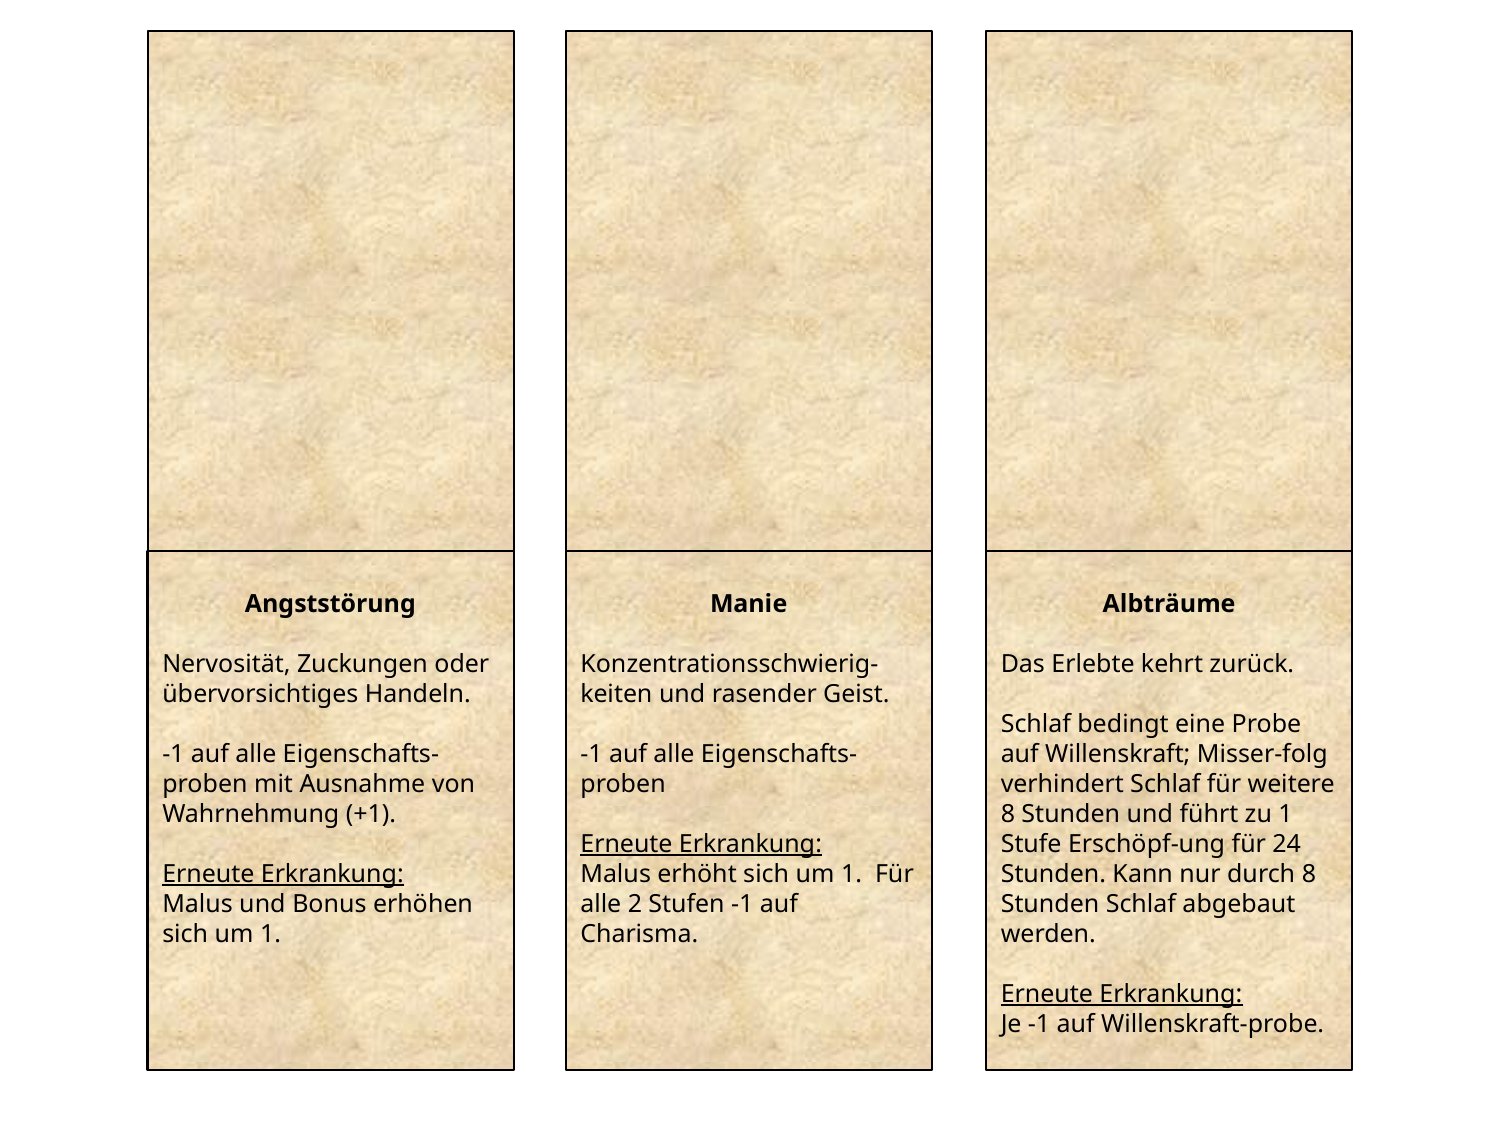

Angststörung
Nervosität, Zuckungen oder übervorsichtiges Handeln.
-1 auf alle Eigenschafts-proben mit Ausnahme von Wahrnehmung (+1).
Erneute Erkrankung:
Malus und Bonus erhöhen sich um 1.
Manie
Konzentrationsschwierig-keiten und rasender Geist.
-1 auf alle Eigenschafts-proben
Erneute Erkrankung:
Malus erhöht sich um 1. Für alle 2 Stufen -1 auf Charisma.
Albträume
Das Erlebte kehrt zurück.
Schlaf bedingt eine Probe auf Willenskraft; Misser-folg verhindert Schlaf für weitere 8 Stunden und führt zu 1 Stufe Erschöpf-ung für 24 Stunden. Kann nur durch 8 Stunden Schlaf abgebaut werden.
Erneute Erkrankung:
Je -1 auf Willenskraft-probe.